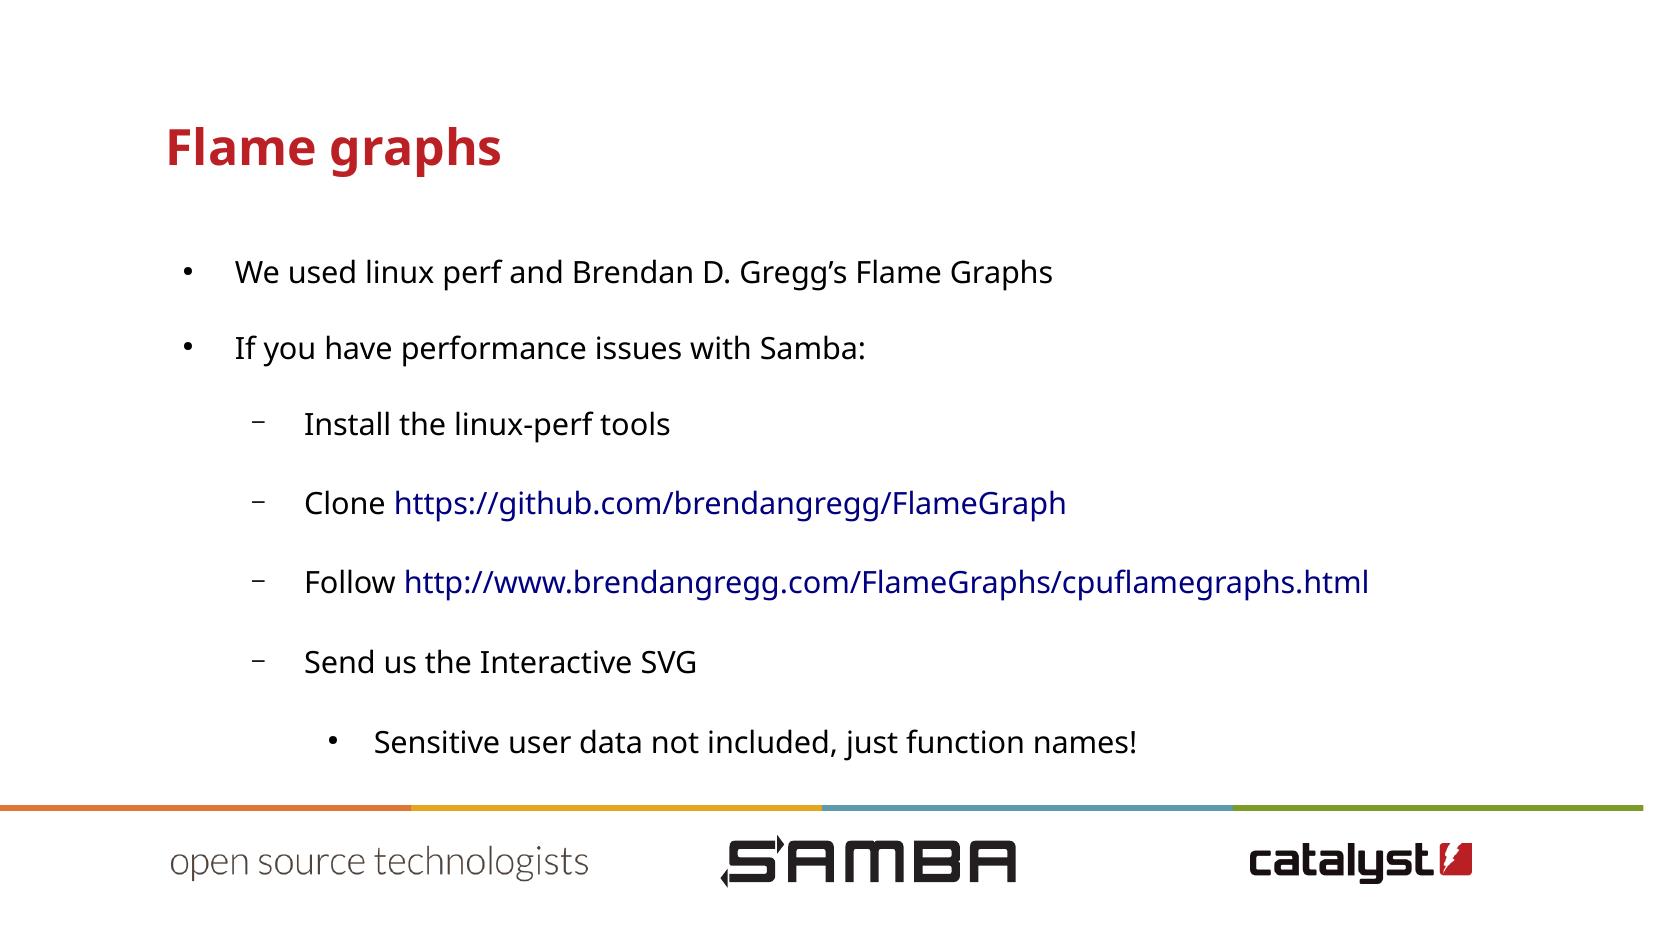

# Flame graphs
We used linux perf and Brendan D. Gregg’s Flame Graphs
If you have performance issues with Samba:
Install the linux-perf tools
Clone https://github.com/brendangregg/FlameGraph
Follow http://www.brendangregg.com/FlameGraphs/cpuflamegraphs.html
Send us the Interactive SVG
Sensitive user data not included, just function names!